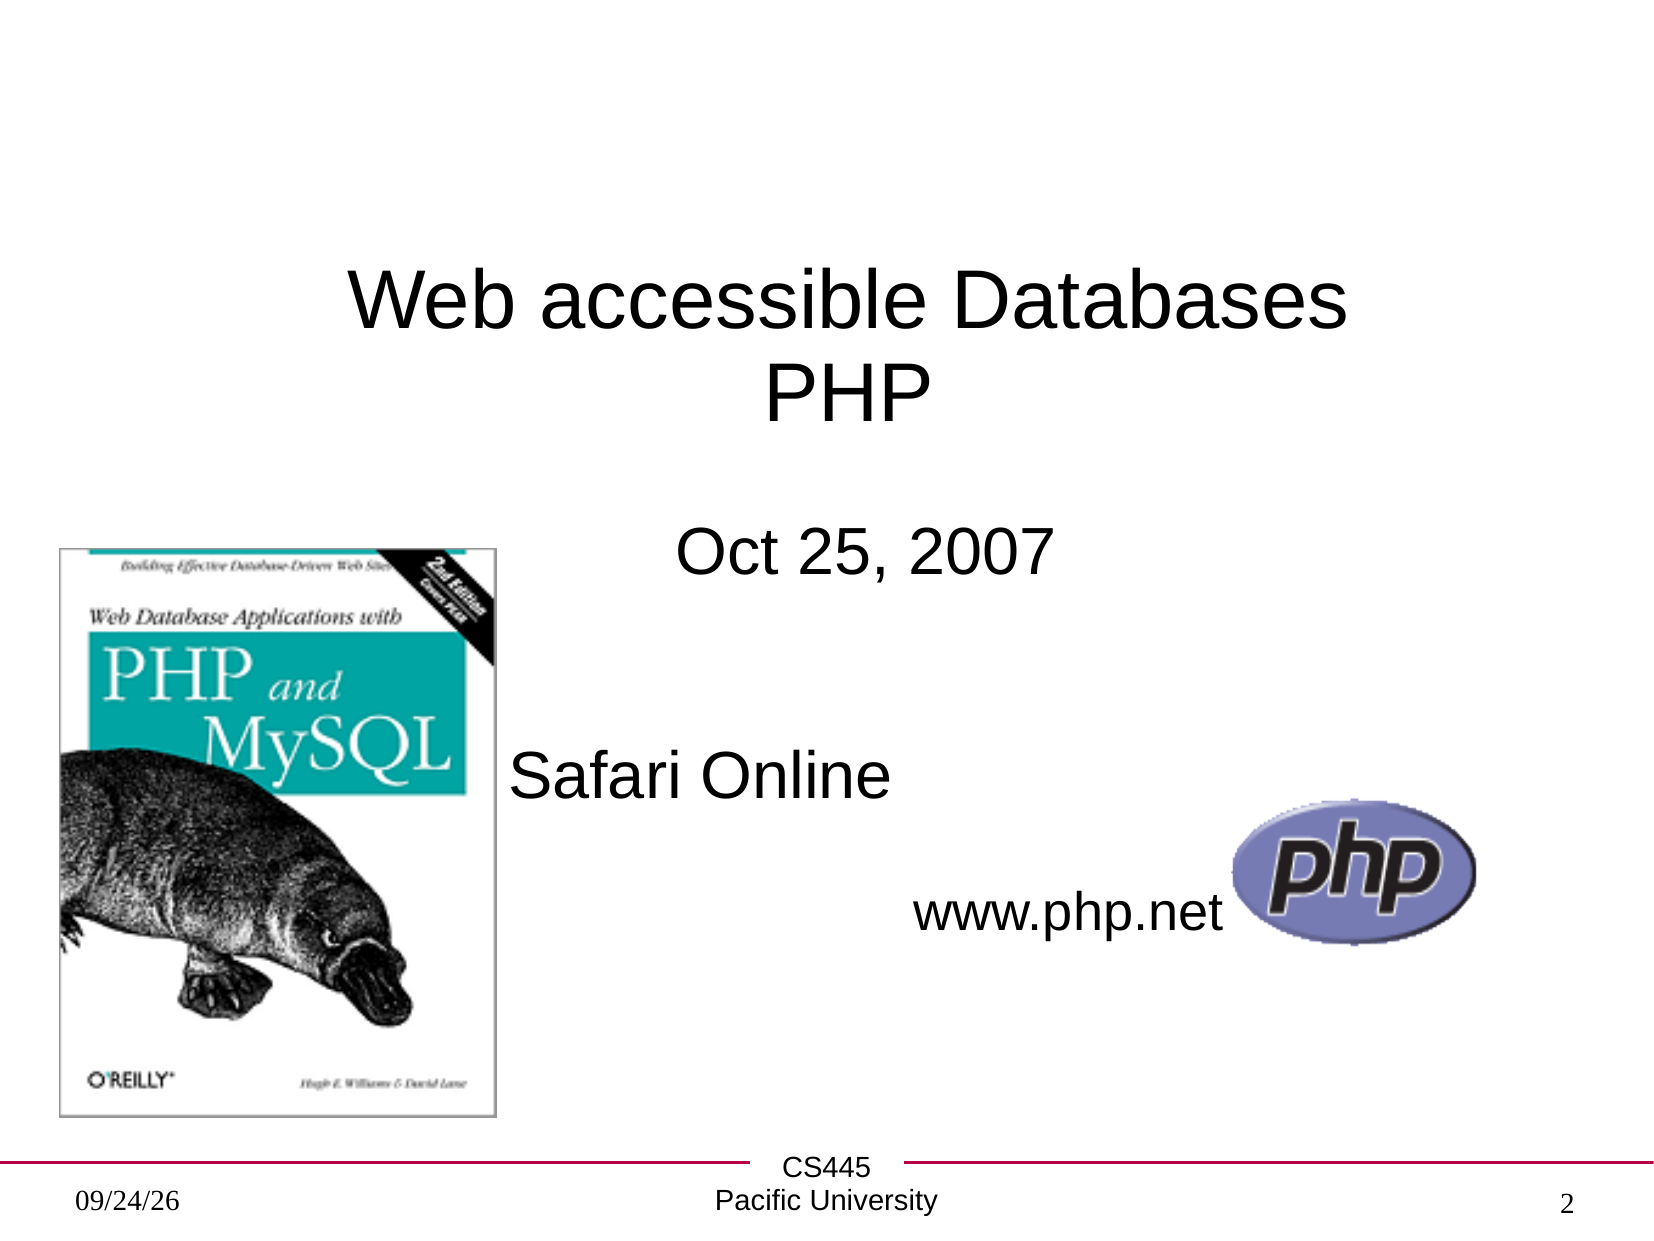

# Web accessible Databases
PHP
Oct 25, 2007
Safari Online
	 www.php.net